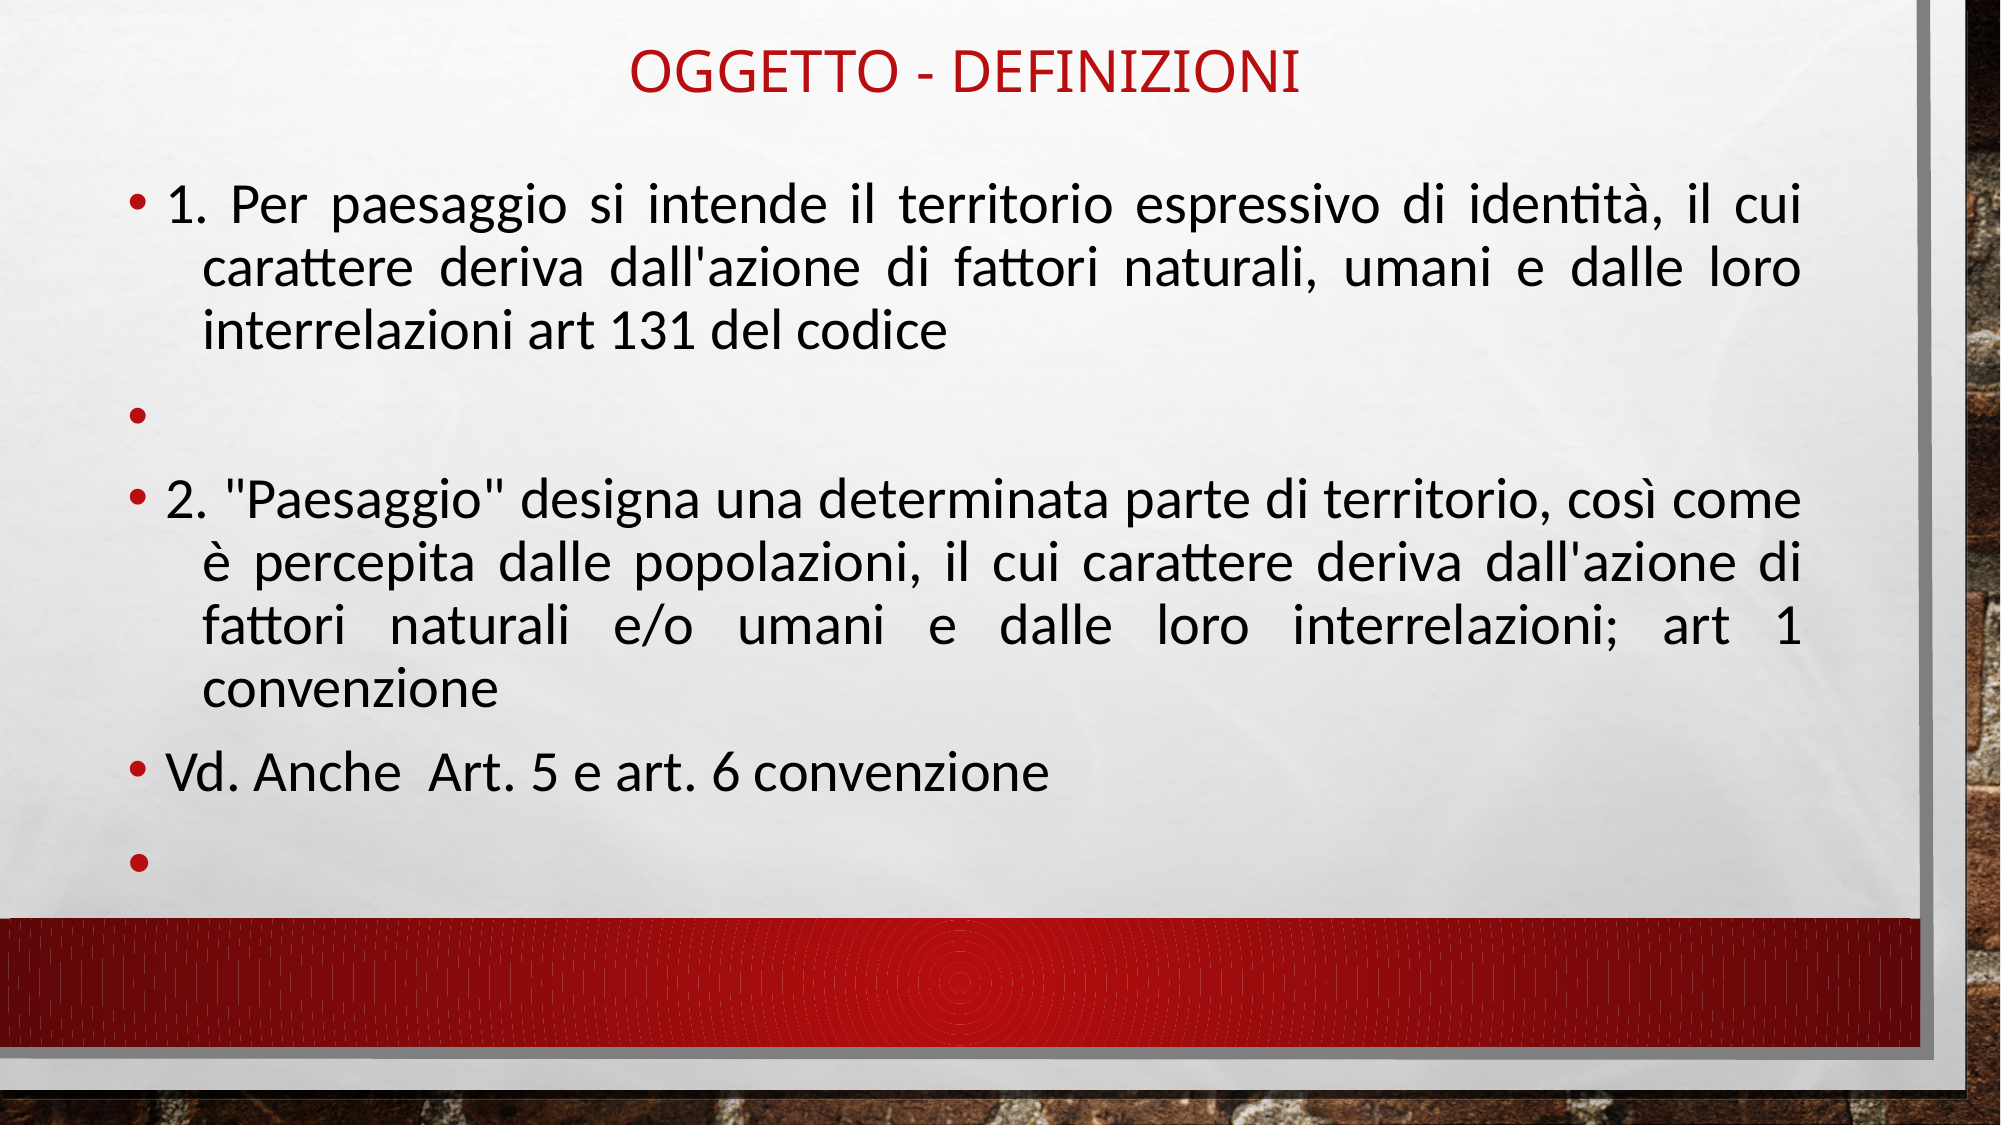

# Oggetto - definizioni
1. Per paesaggio si intende il territorio espressivo di identità, il cui carattere deriva dall'azione di fattori naturali, umani e dalle loro interrelazioni art 131 del codice
2. "Paesaggio" designa una determinata parte di territorio, così come è percepita dalle popolazioni, il cui carattere deriva dall'azione di fattori naturali e/o umani e dalle loro interrelazioni; art 1 convenzione
Vd. Anche Art. 5 e art. 6 convenzione